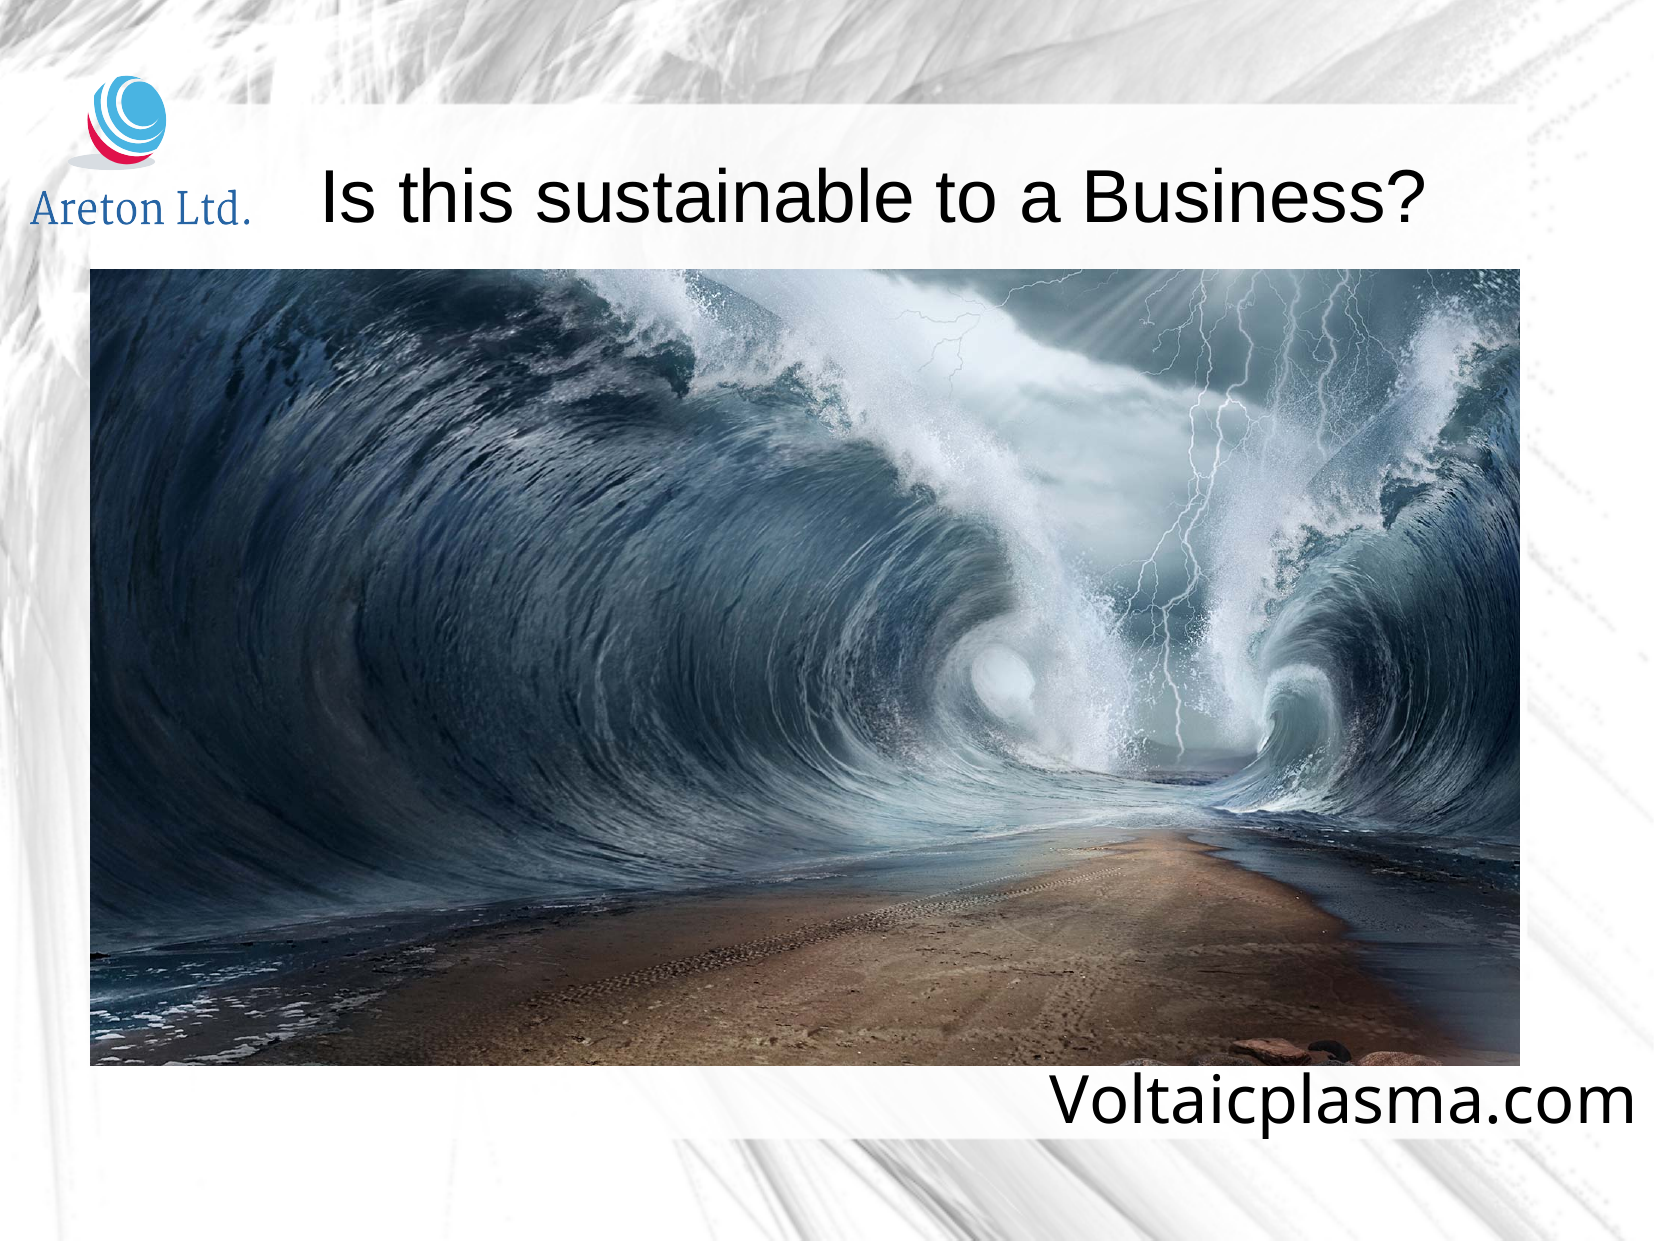

# Is this sustainable to a Business?
Voltaicplasma.com